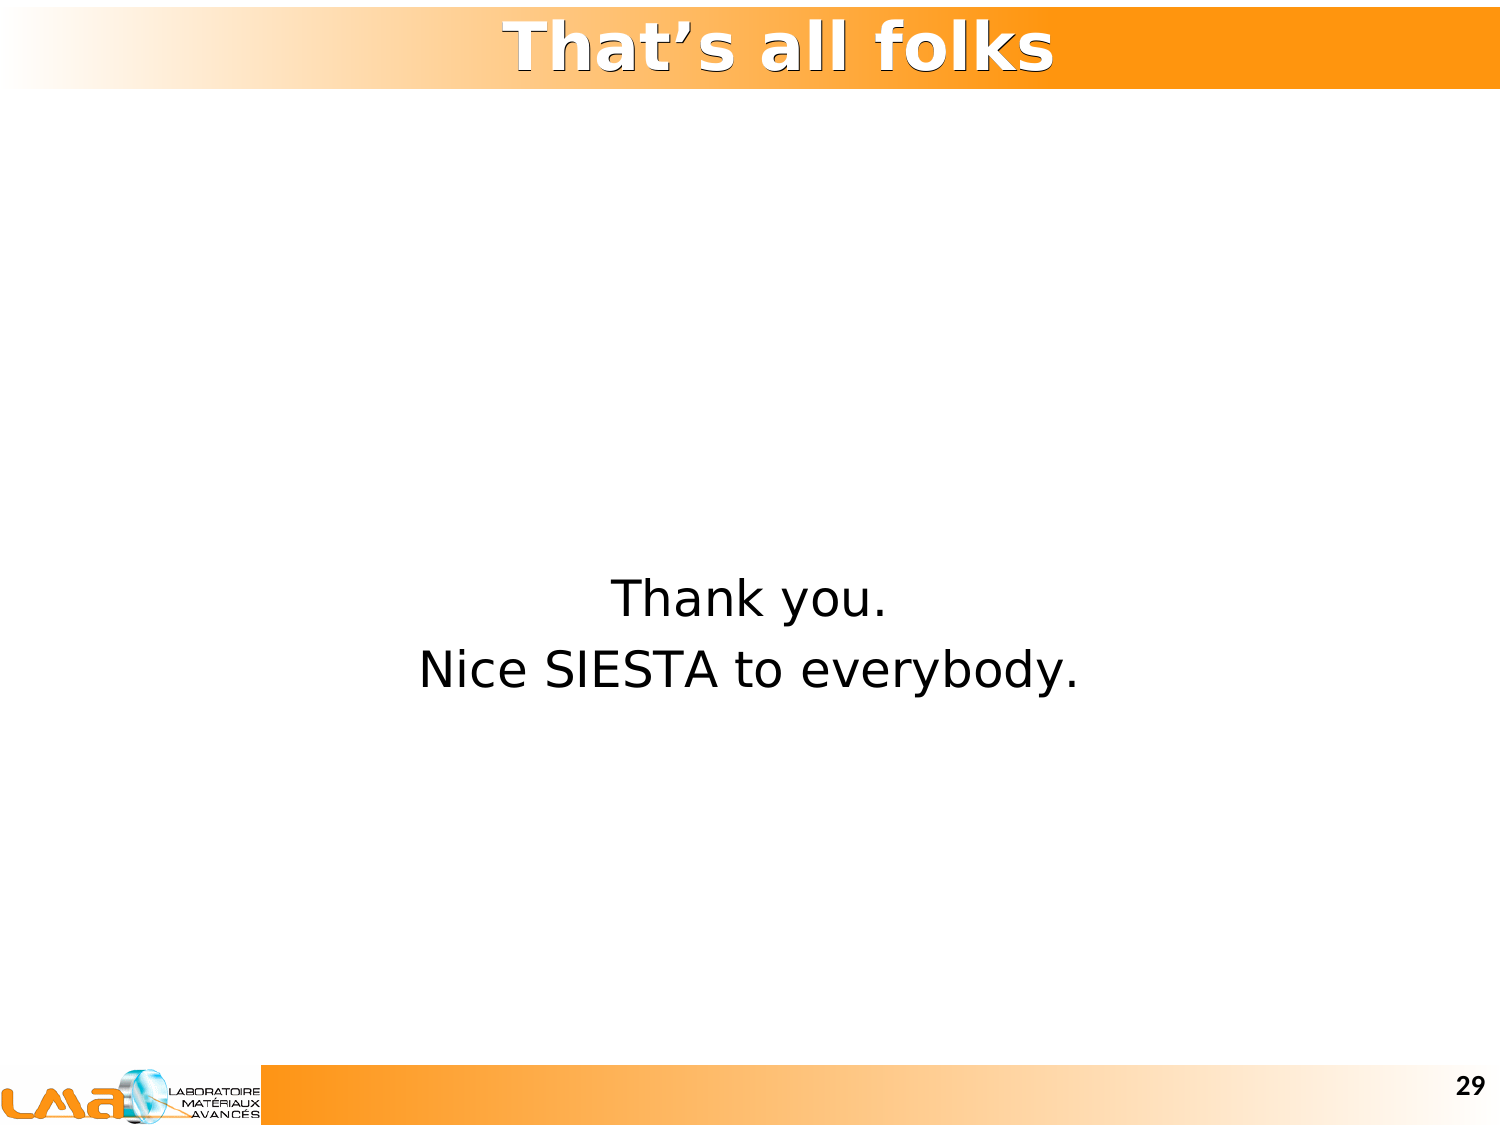

That’s all folks
# Thank you.
Nice SIESTA to everybody.
29